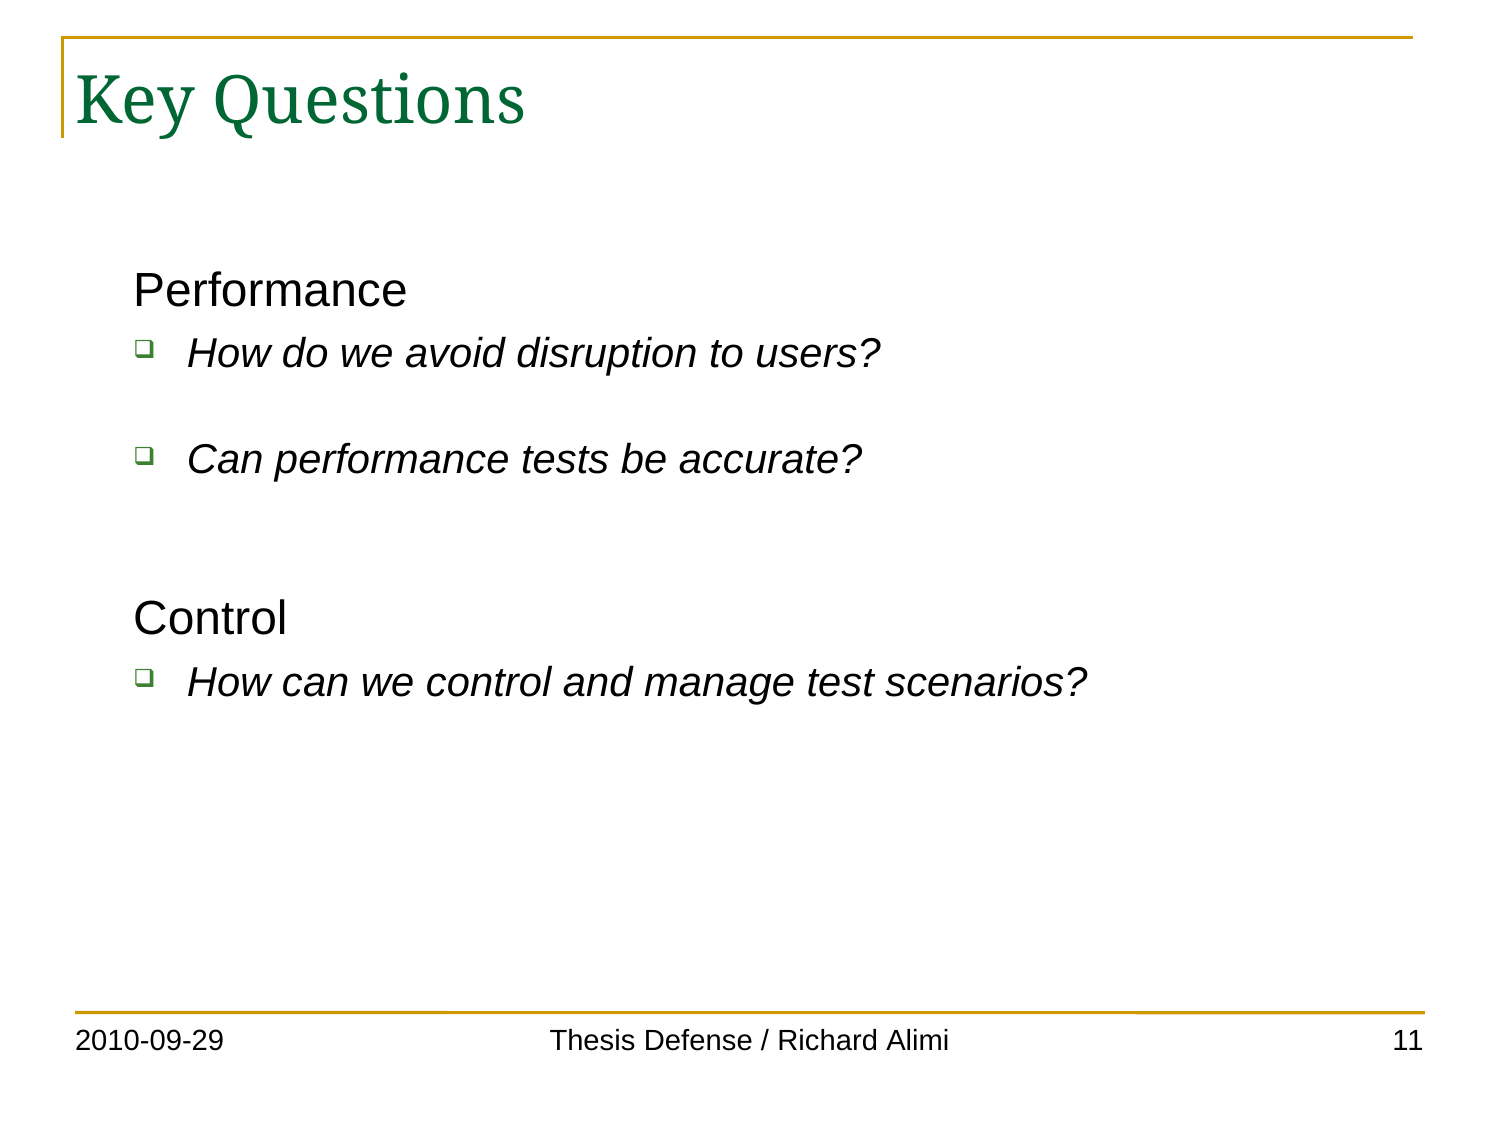

# Key Questions
Performance
How do we avoid disruption to users?
Can performance tests be accurate?
Control
How can we control and manage test scenarios?
2010-09-29
Thesis Defense / Richard Alimi
11